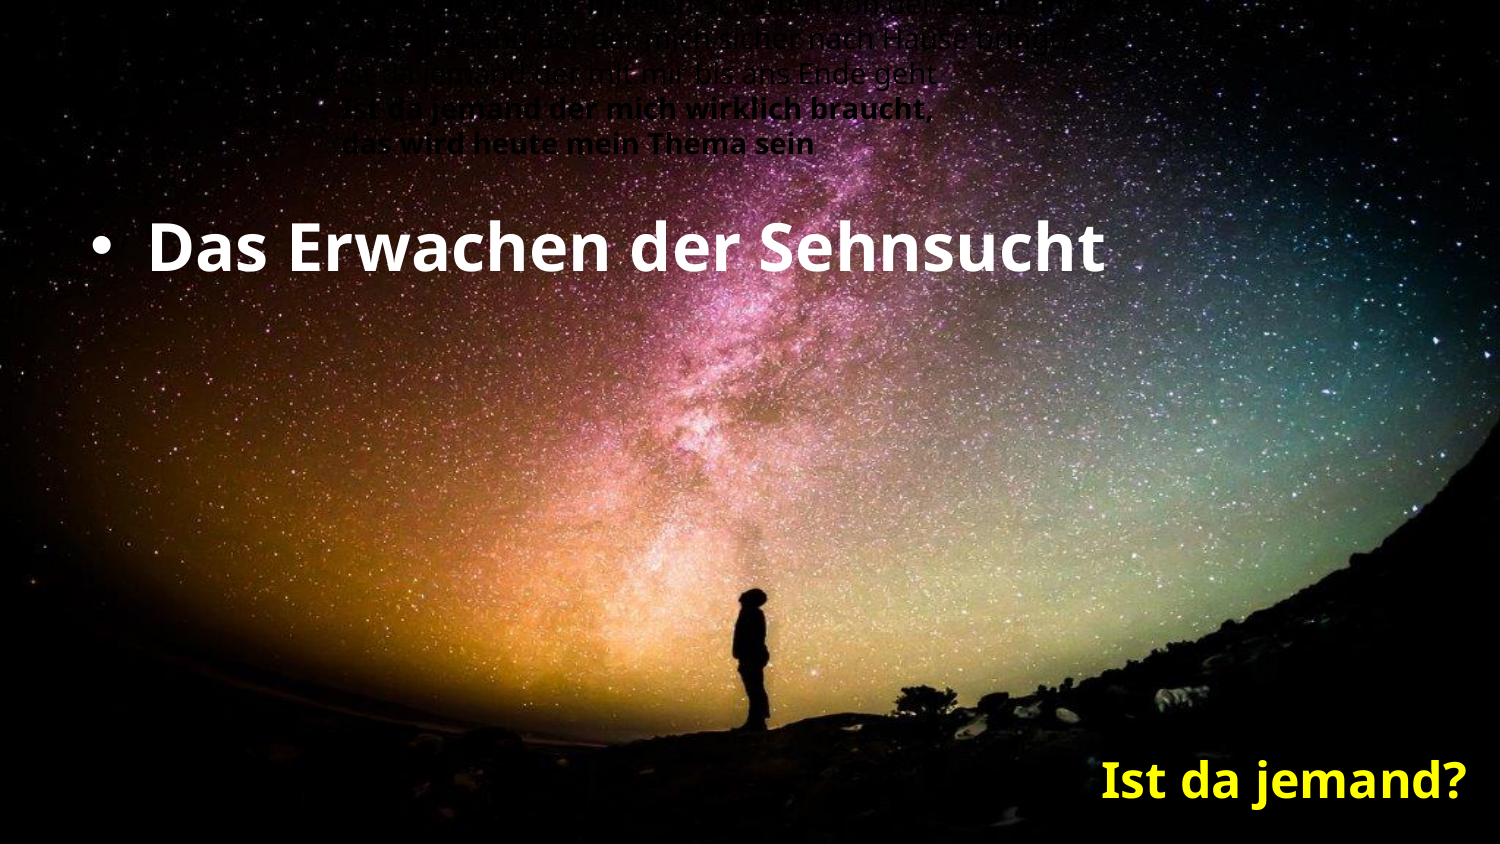

Wir wollen heute diese Lebensfragen gemeinsam angehen
Ist da jemand der mein Herz versteht?
ist da jemand der mir den Schatten von der Seele nimmt?
Ist da jemand der der mich sicher nach Hause bringt?
ist da jemand der mit mir bis ans Ende geht
Ist da jemand der mich wirklich braucht,
das wird heute mein Thema sein
#
Das Erwachen der Sehnsucht
Ist da jemand?